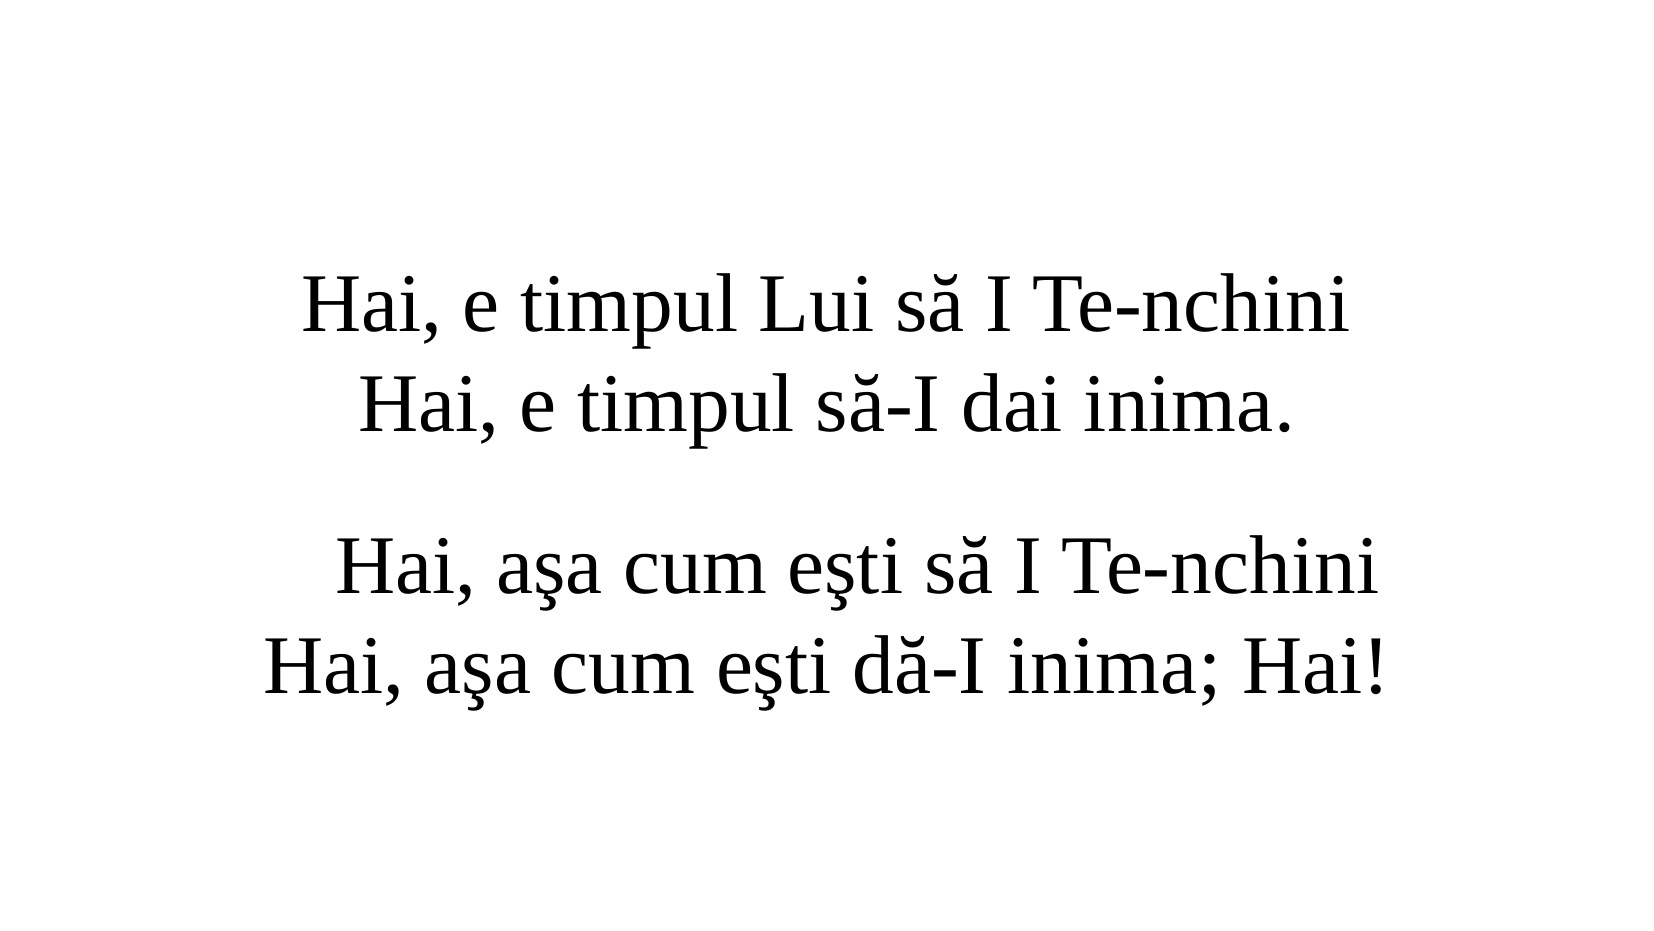

# Hai, e timpul Lui să I Te-nchini Hai, e timpul să-I dai inima.
 Hai, aşa cum eşti să I Te-nchini
Hai, aşa cum eşti dă-I inima; Hai!